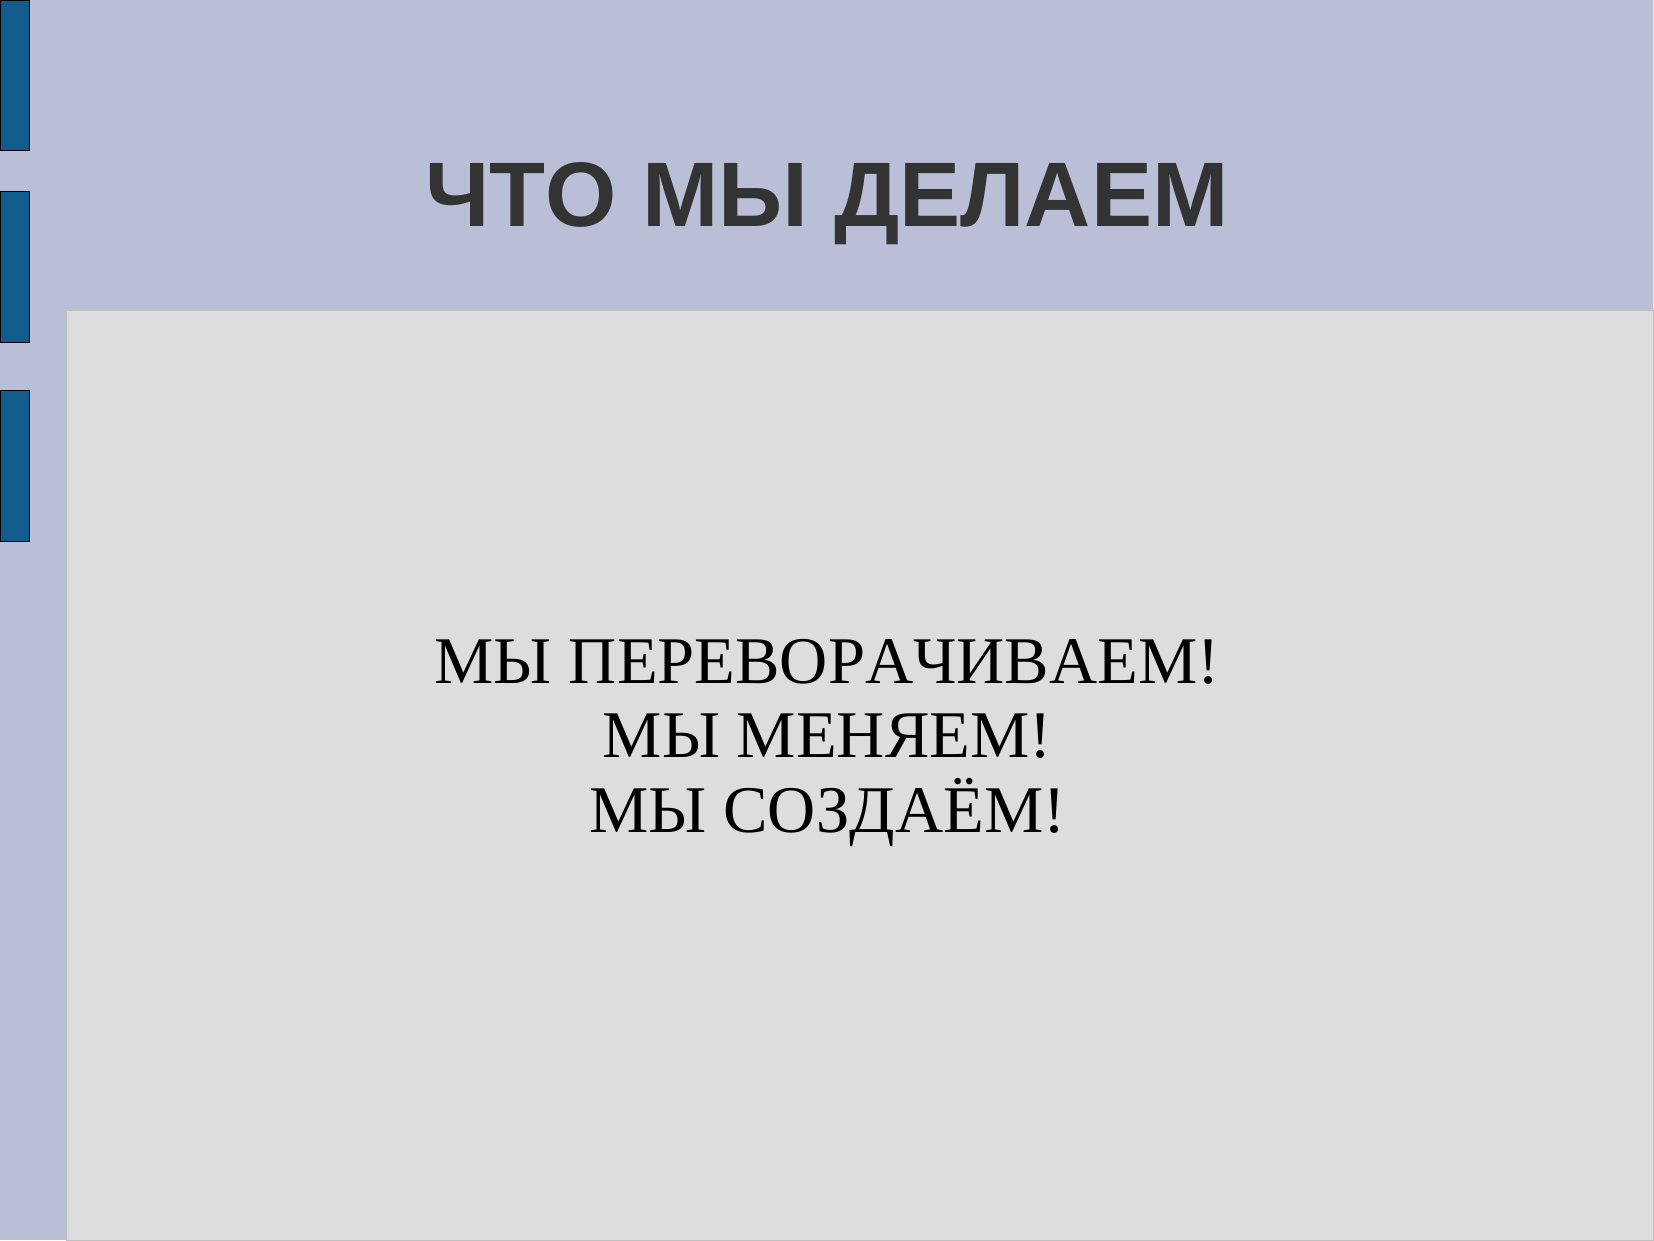

# ЧТО МЫ ДЕЛАЕМ
МЫ ПЕРЕВОРАЧИВАЕМ!
МЫ МЕНЯЕМ!
МЫ СОЗДАЁМ!